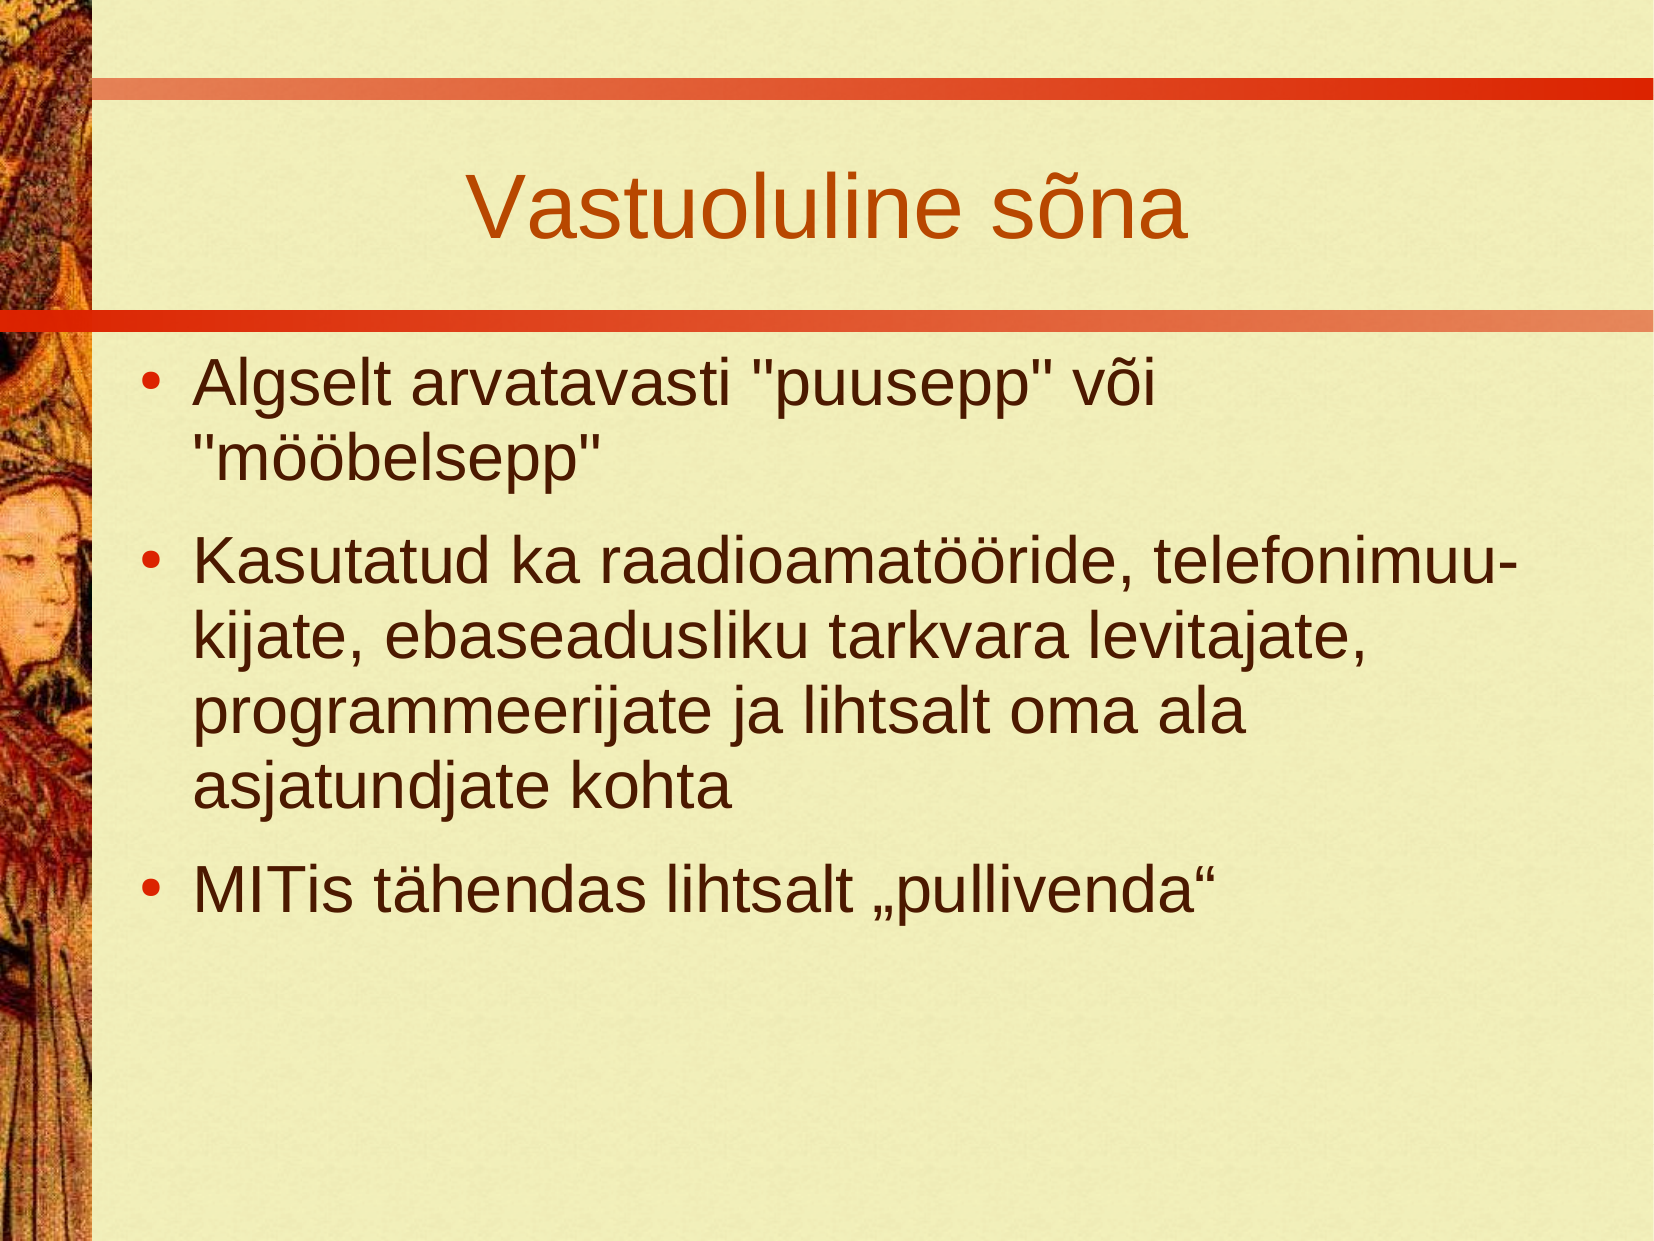

# Vastuoluline sõna
Algselt arvatavasti "puusepp" või "mööbelsepp"
Kasutatud ka raadioamatööride, telefonimuu-kijate, ebaseadusliku tarkvara levitajate, programmeerijate ja lihtsalt oma ala asjatundjate kohta
MITis tähendas lihtsalt „pullivenda“